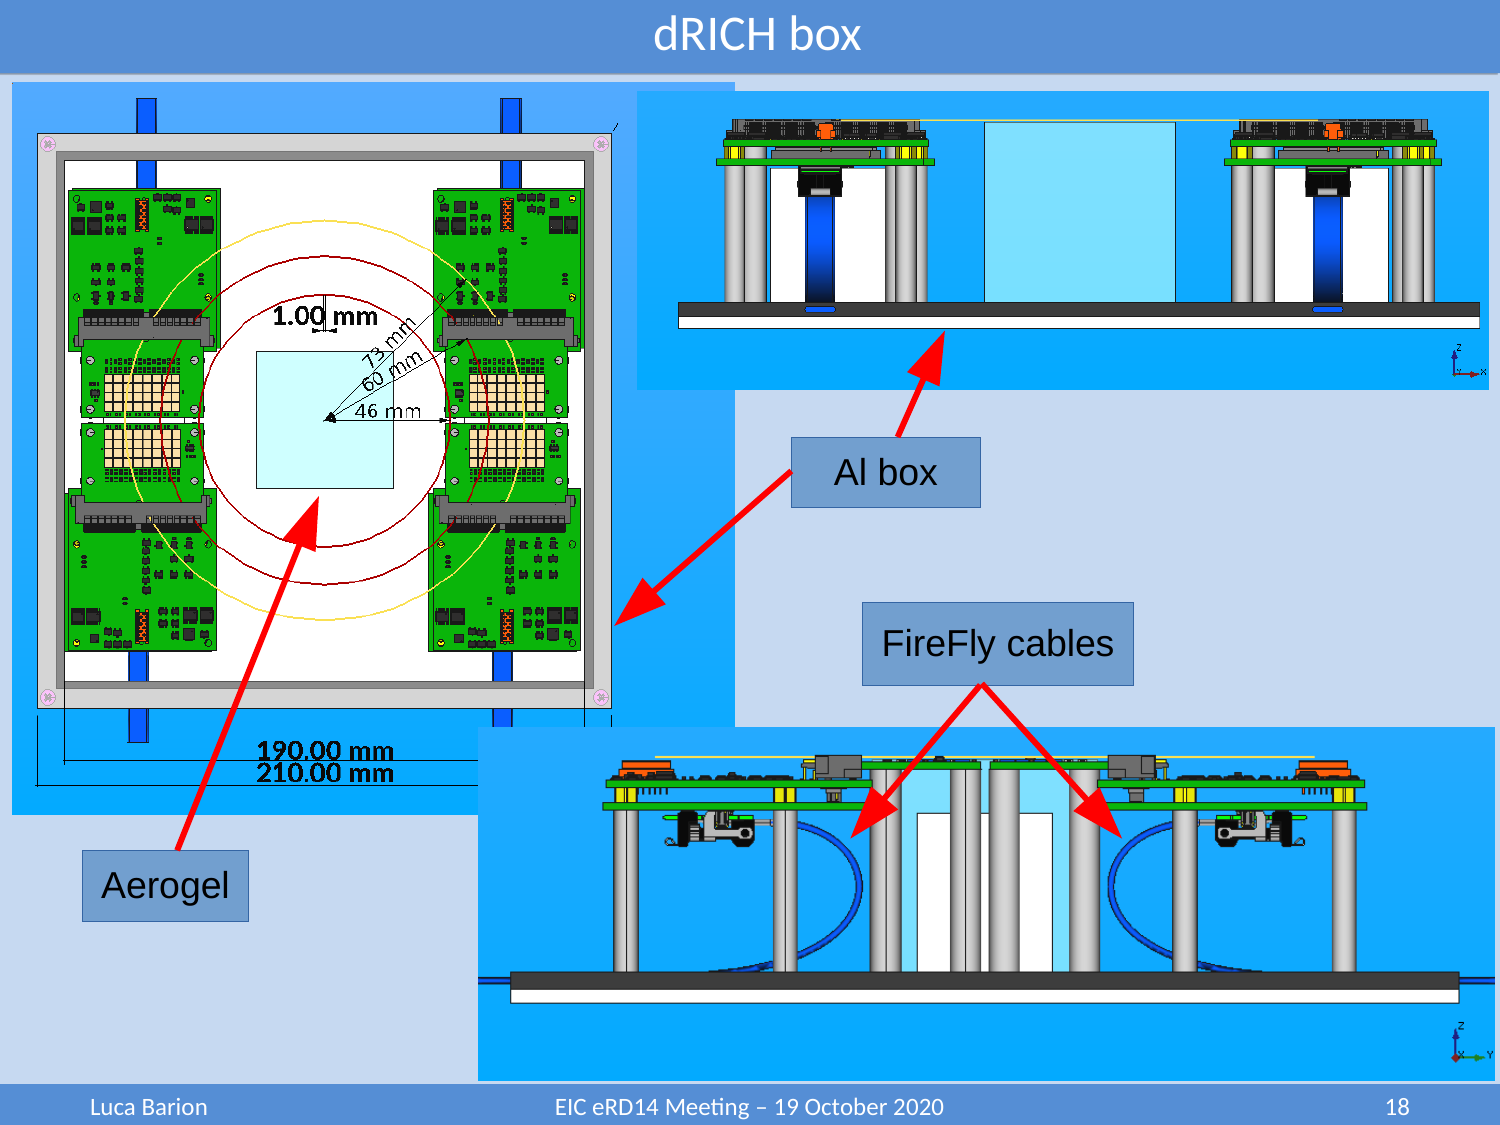

dRICH box
Al box
FireFly cables
Aerogel
Luca Barion
EIC eRD14 Meeting – 19 October 2020